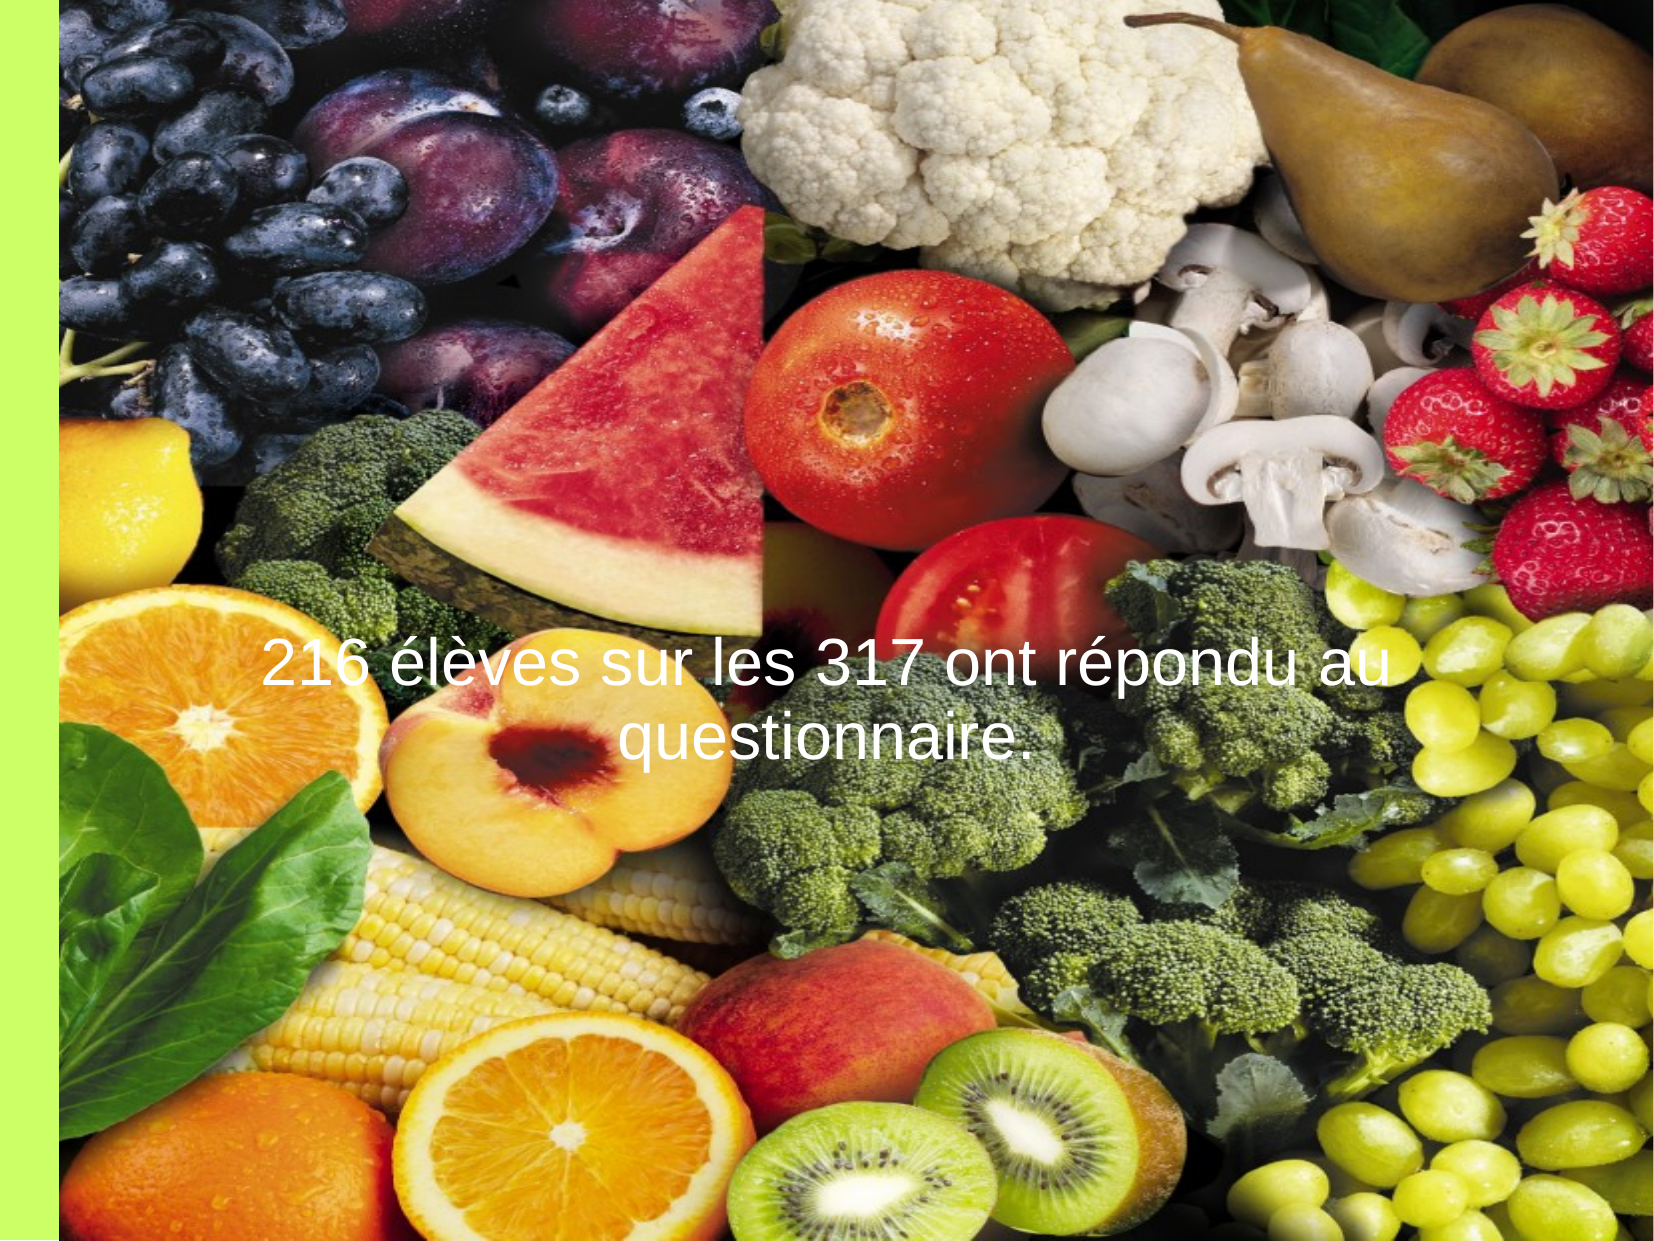

#
216 élèves sur les 317 ont répondu au questionnaire.